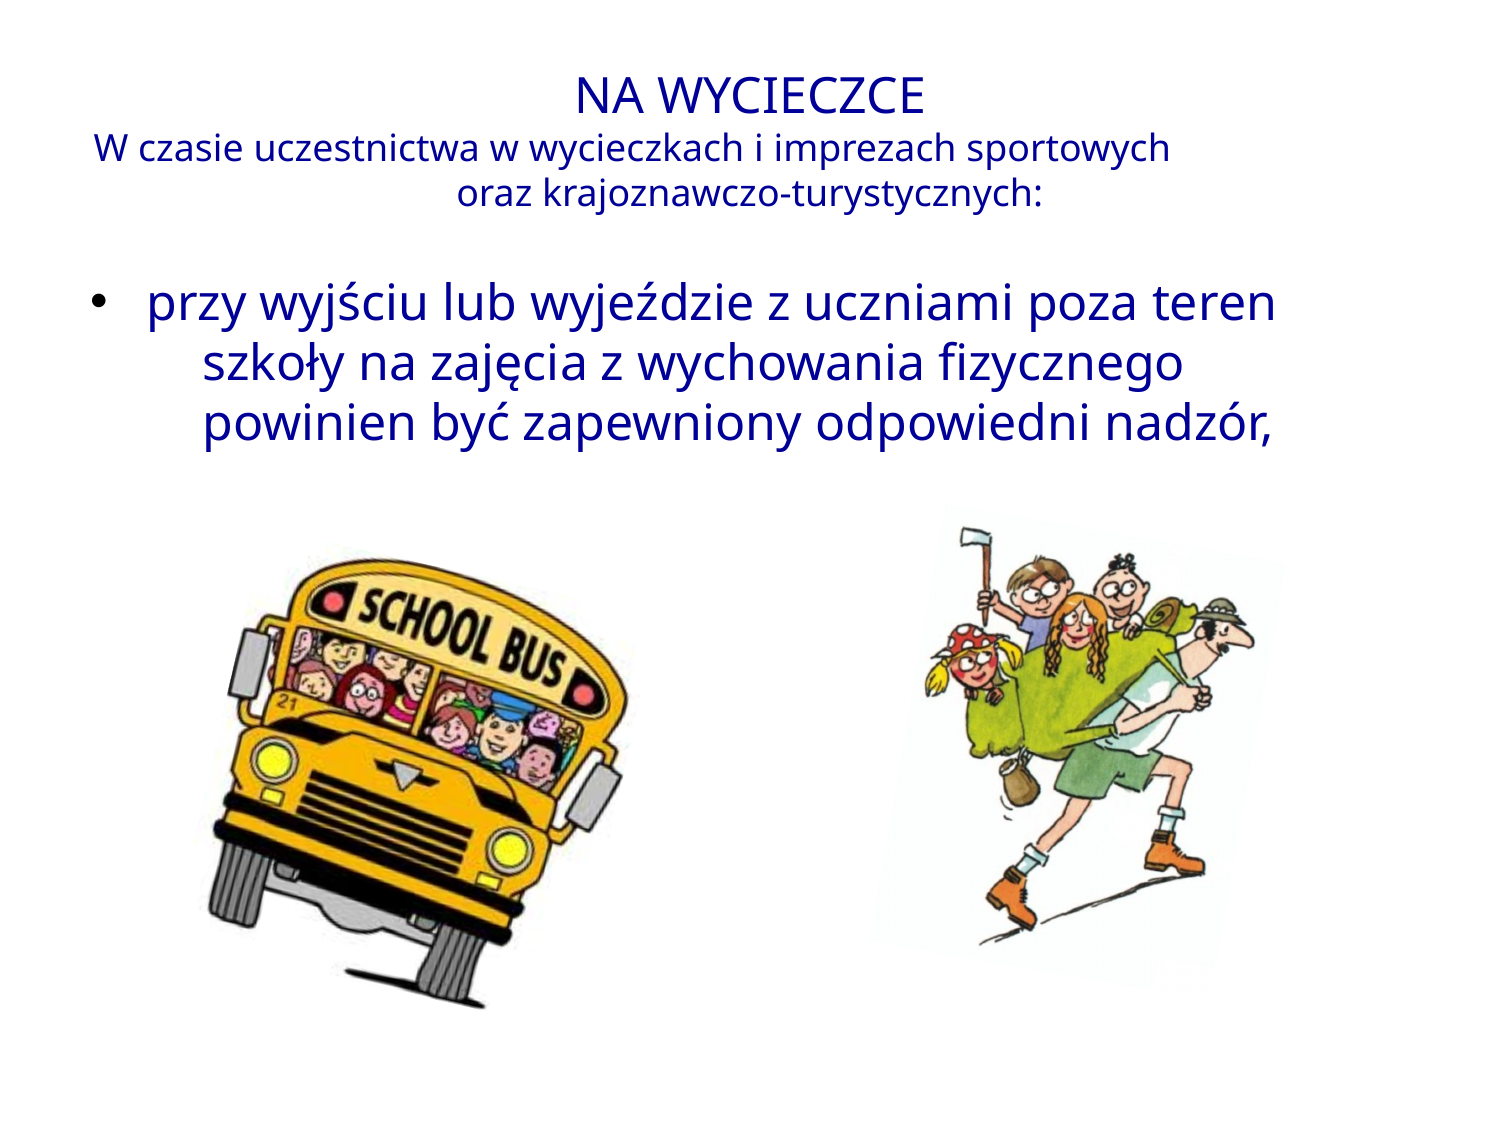

# NA WYCIECZCE W czasie uczestnictwa w wycieczkach i imprezach sportowych oraz krajoznawczo-turystycznych:
przy wyjściu lub wyjeździe z uczniami poza teren szkoły na zajęcia z wychowania fizycznego powinien być zapewniony odpowiedni nadzór,